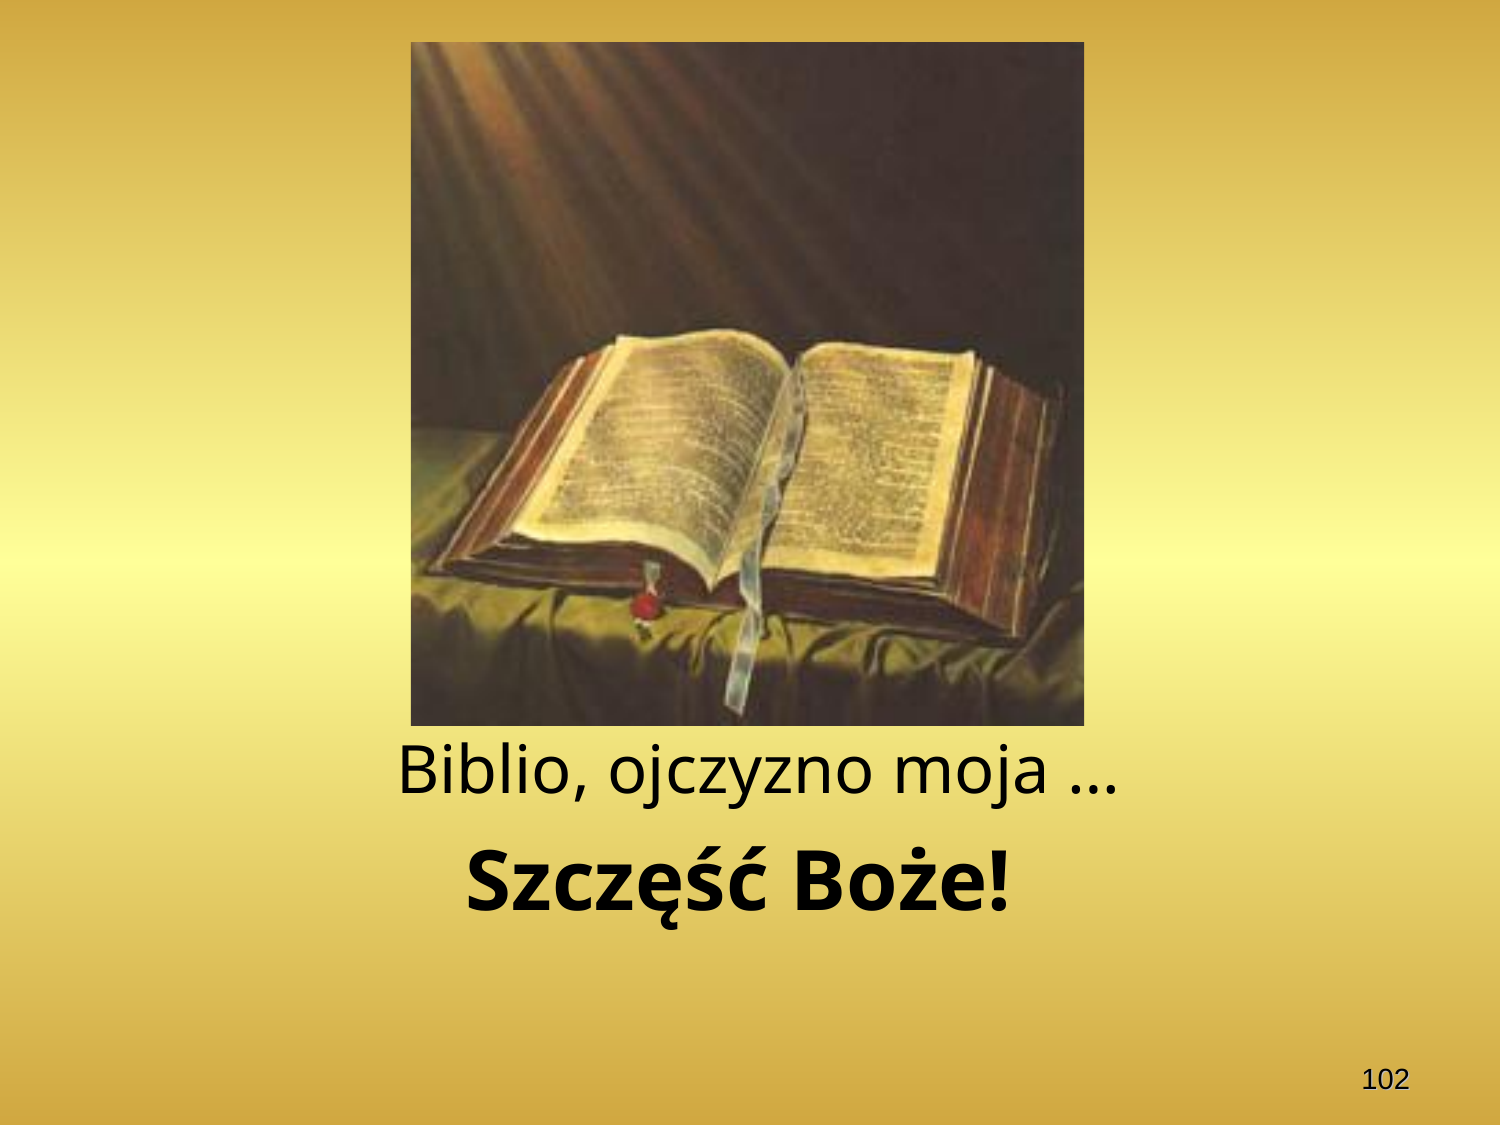

# Biblio, ojczyzno moja …
Szczęść Boże!